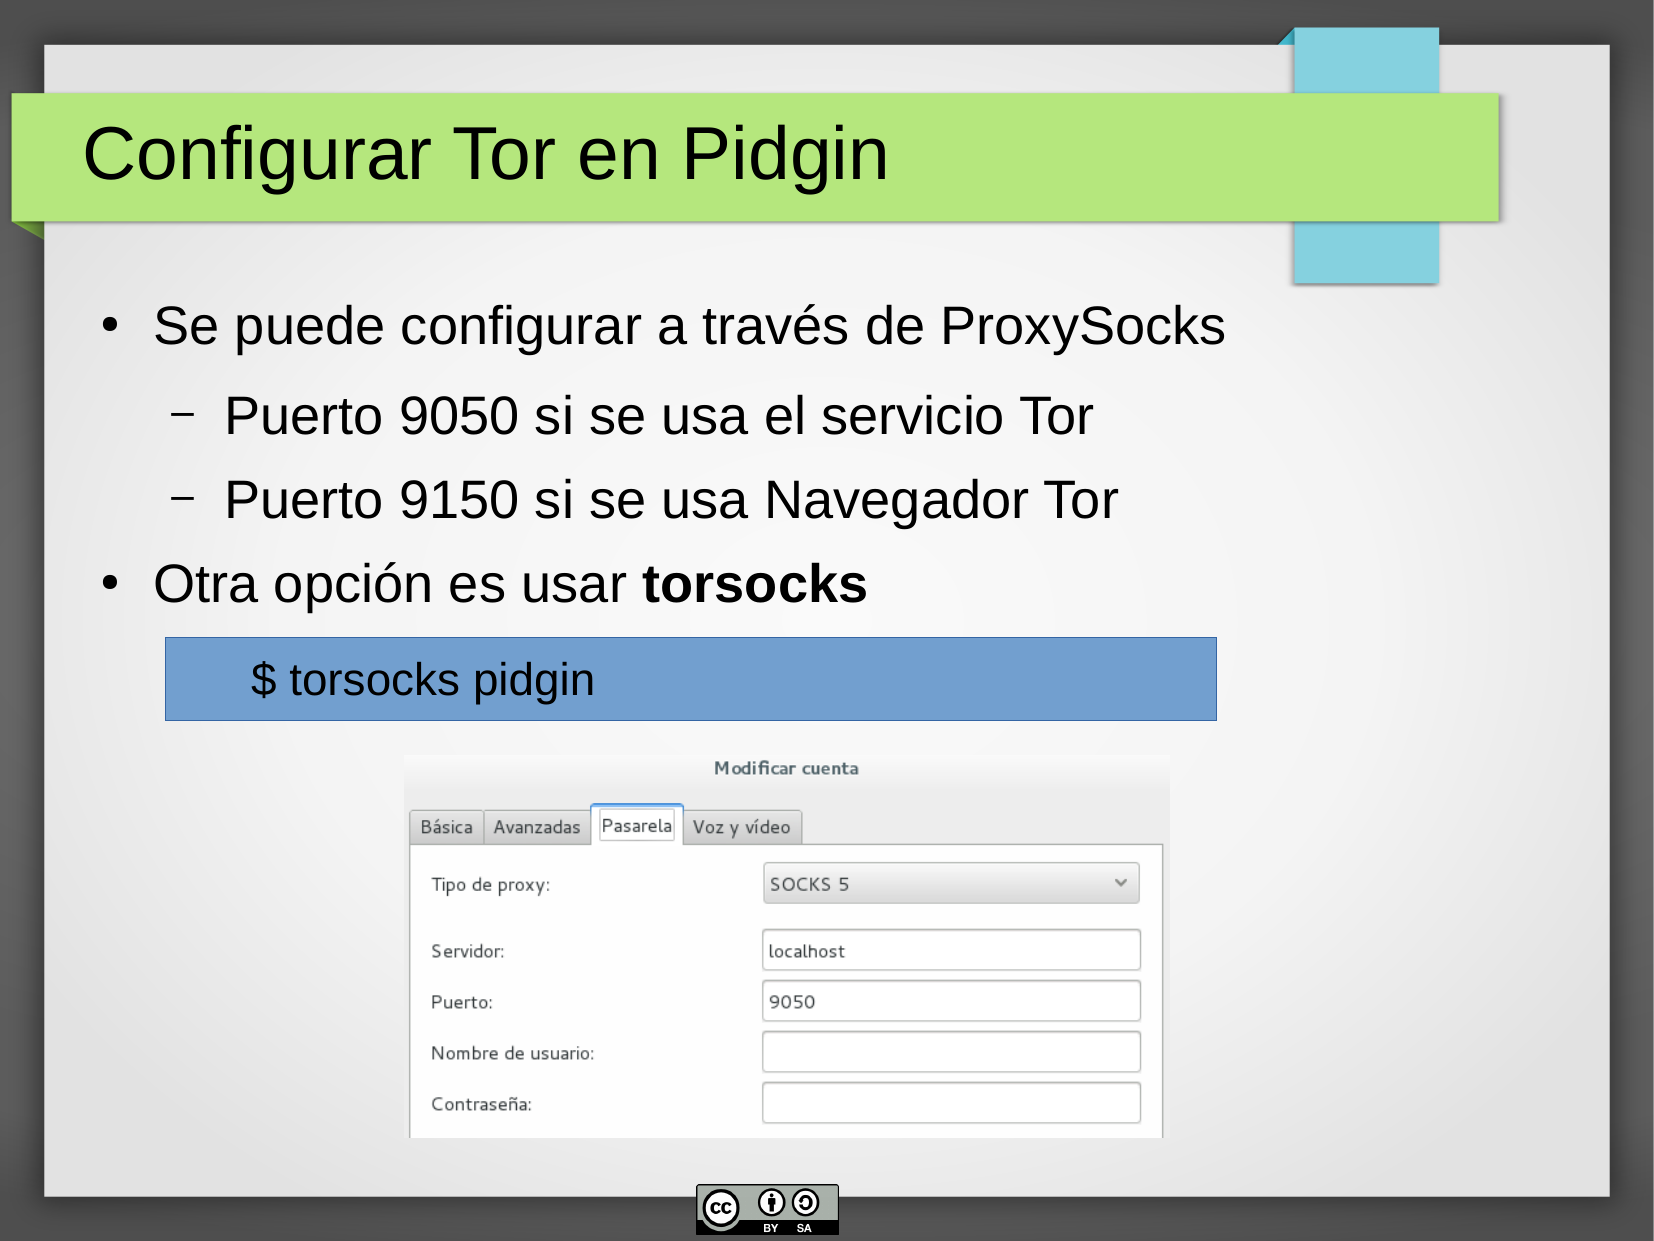

# Configurar Tor en Pidgin
Se puede configurar a través de ProxySocks
Puerto 9050 si se usa el servicio Tor
Puerto 9150 si se usa Navegador Tor
Otra opción es usar torsocks
$ torsocks pidgin